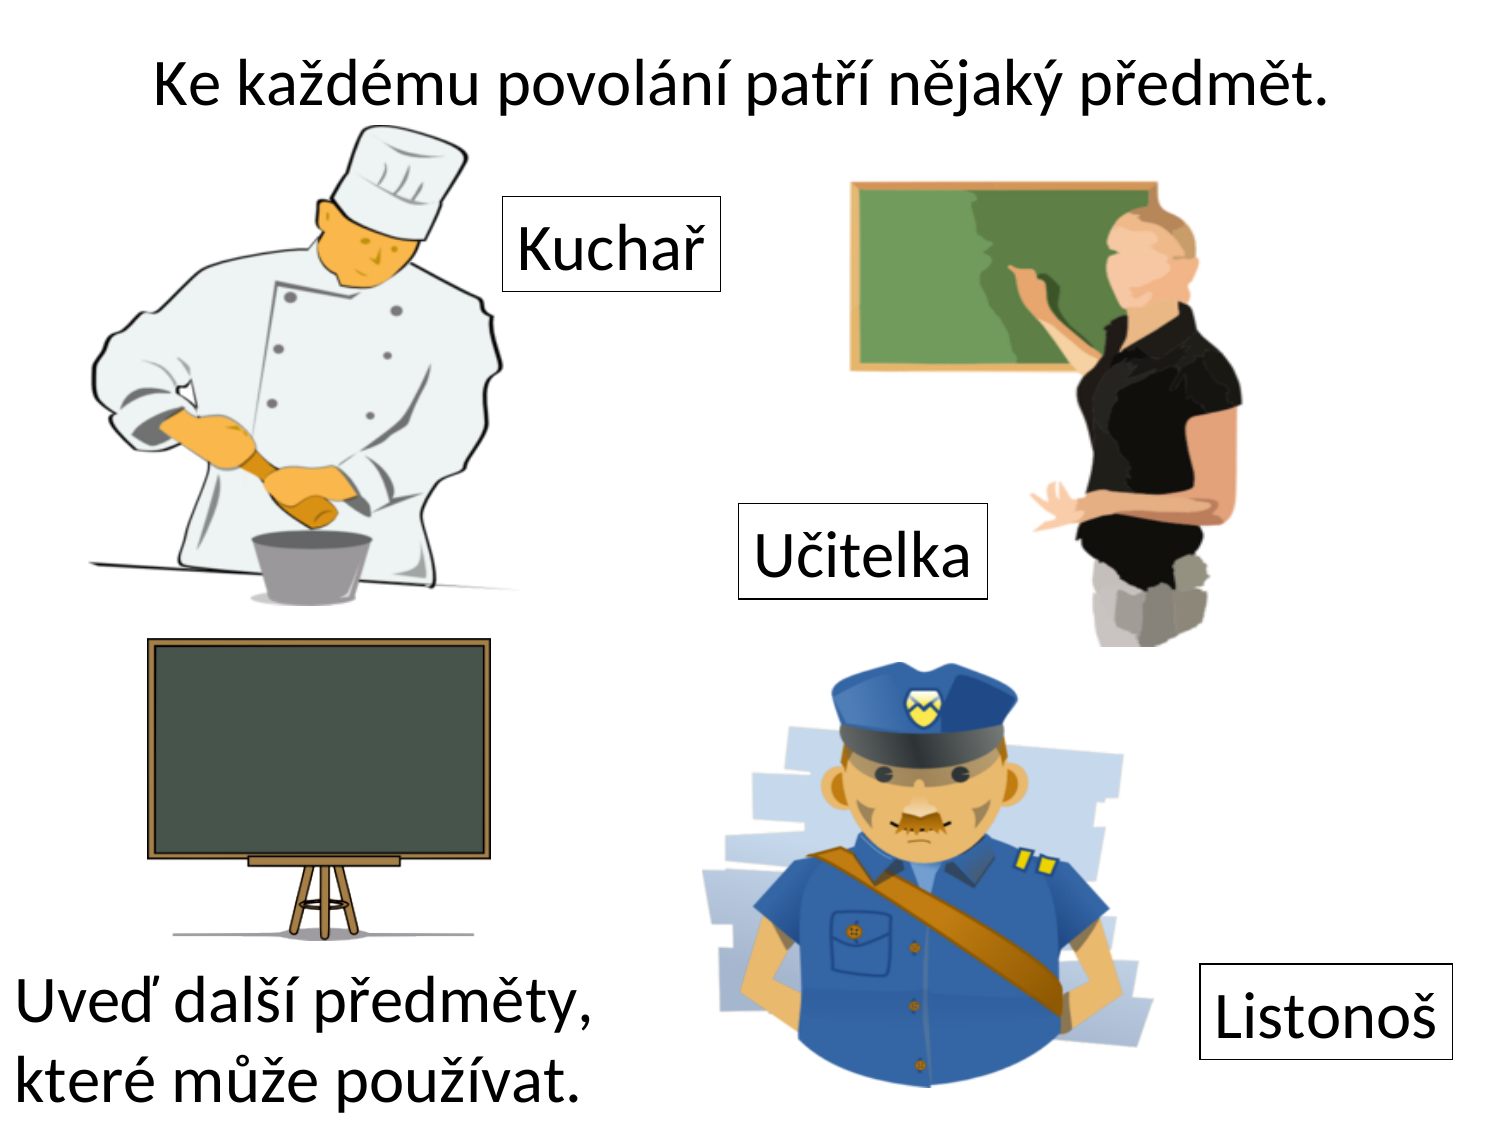

Ke každému povolání patří nějaký předmět.
Kuchař
Učitelka
Uveď další předměty,
které může používat.
Listonoš